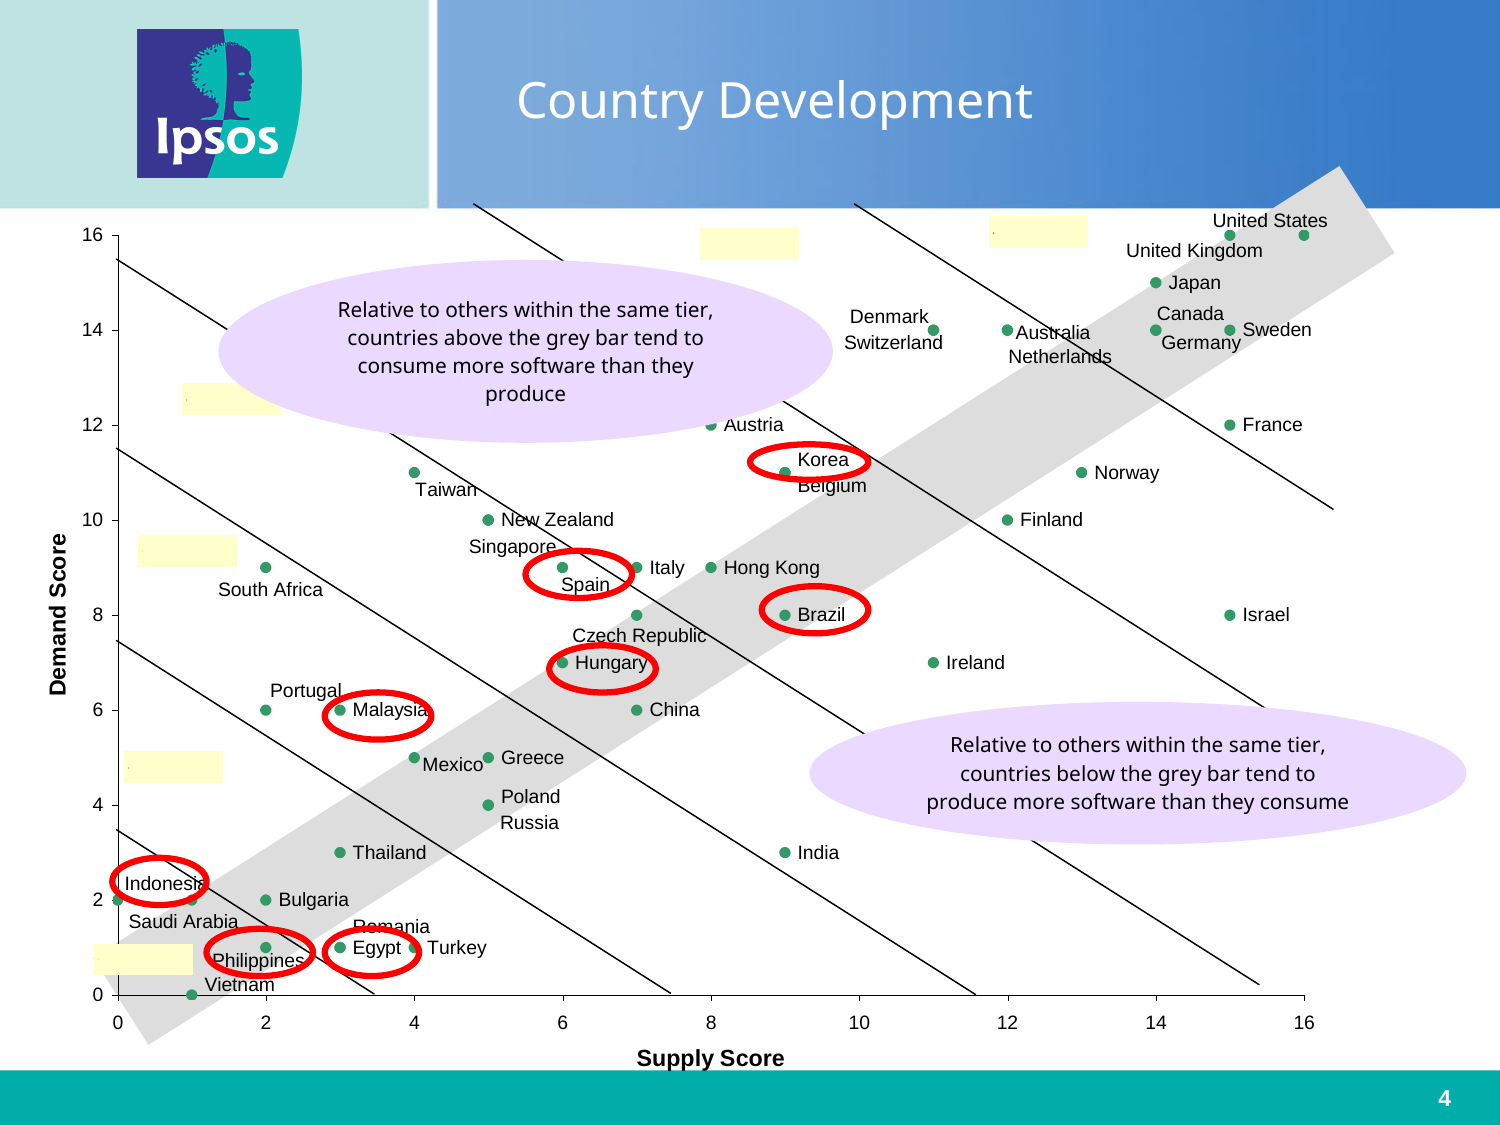

Country Development
Relative to others within the same tier, countries above the grey bar tend to consume more software than they produce
Relative to others within the same tier, countries below the grey bar tend to produce more software than they consume